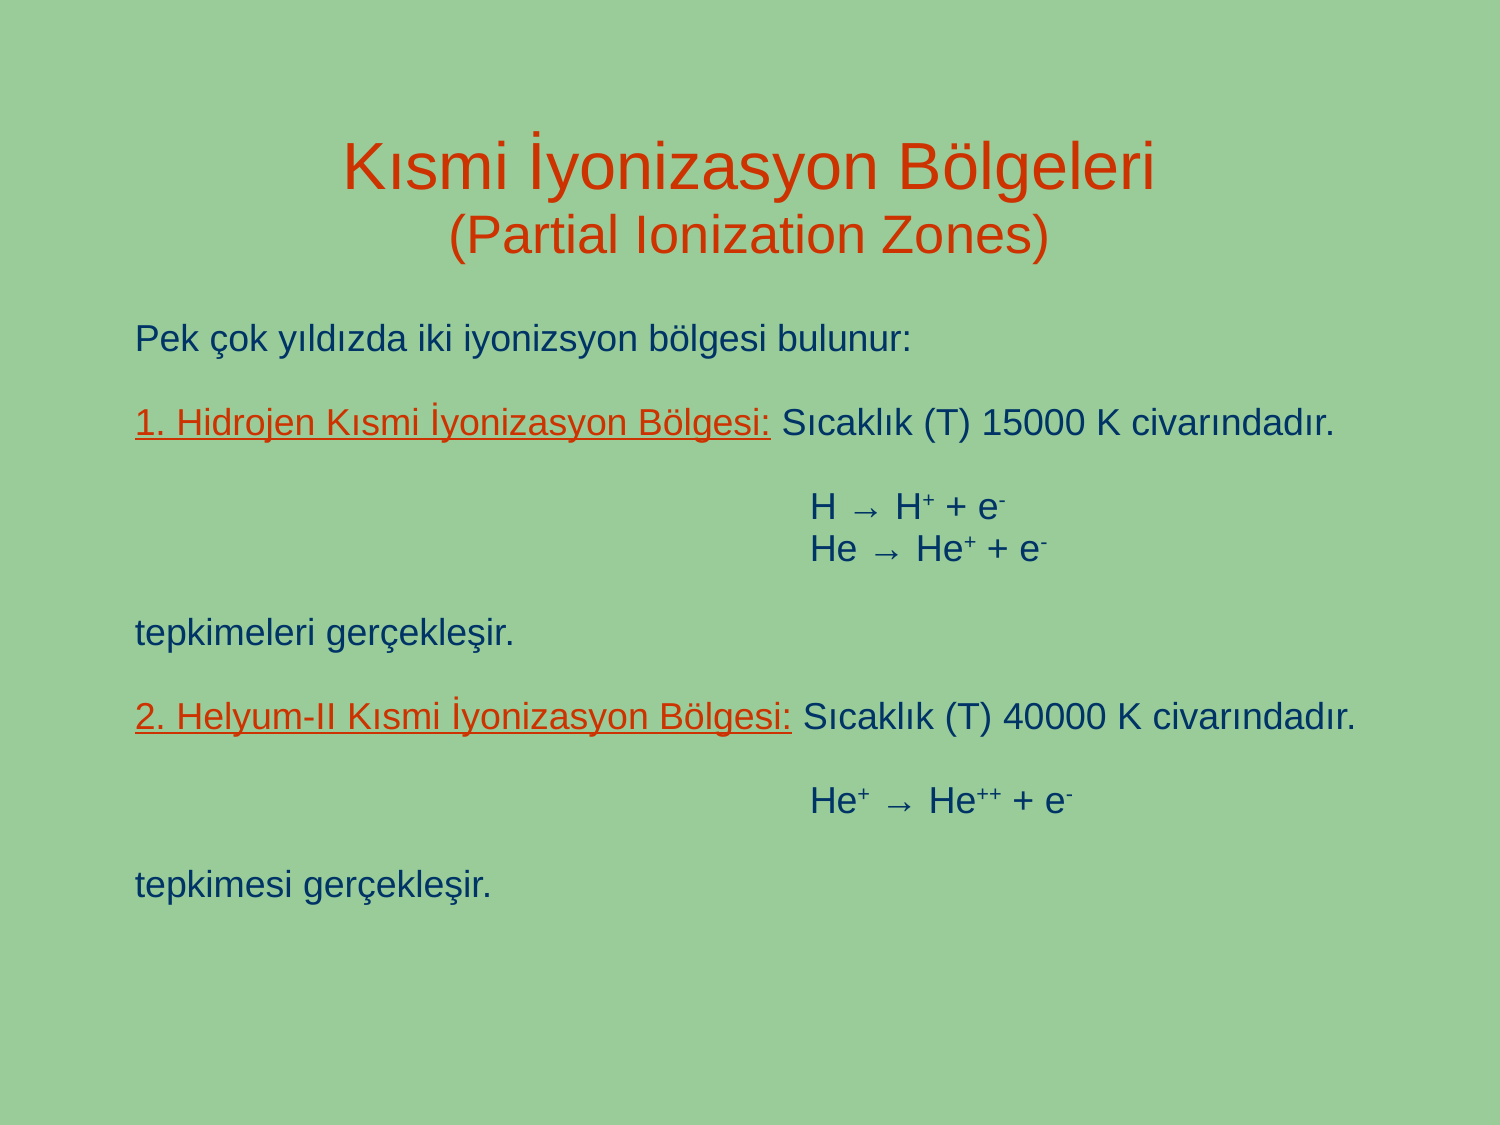

Kısmi İyonizasyon Bölgeleri
(Partial Ionization Zones)
Pek çok yıldızda iki iyonizsyon bölgesi bulunur:
1. Hidrojen Kısmi İyonizasyon Bölgesi: Sıcaklık (T) 15000 K civarındadır.
									H → H+ + e-
									He → He+ + e-
tepkimeleri gerçekleşir.
2. Helyum-II Kısmi İyonizasyon Bölgesi: Sıcaklık (T) 40000 K civarındadır.
									He+ → He++ + e-
tepkimesi gerçekleşir.